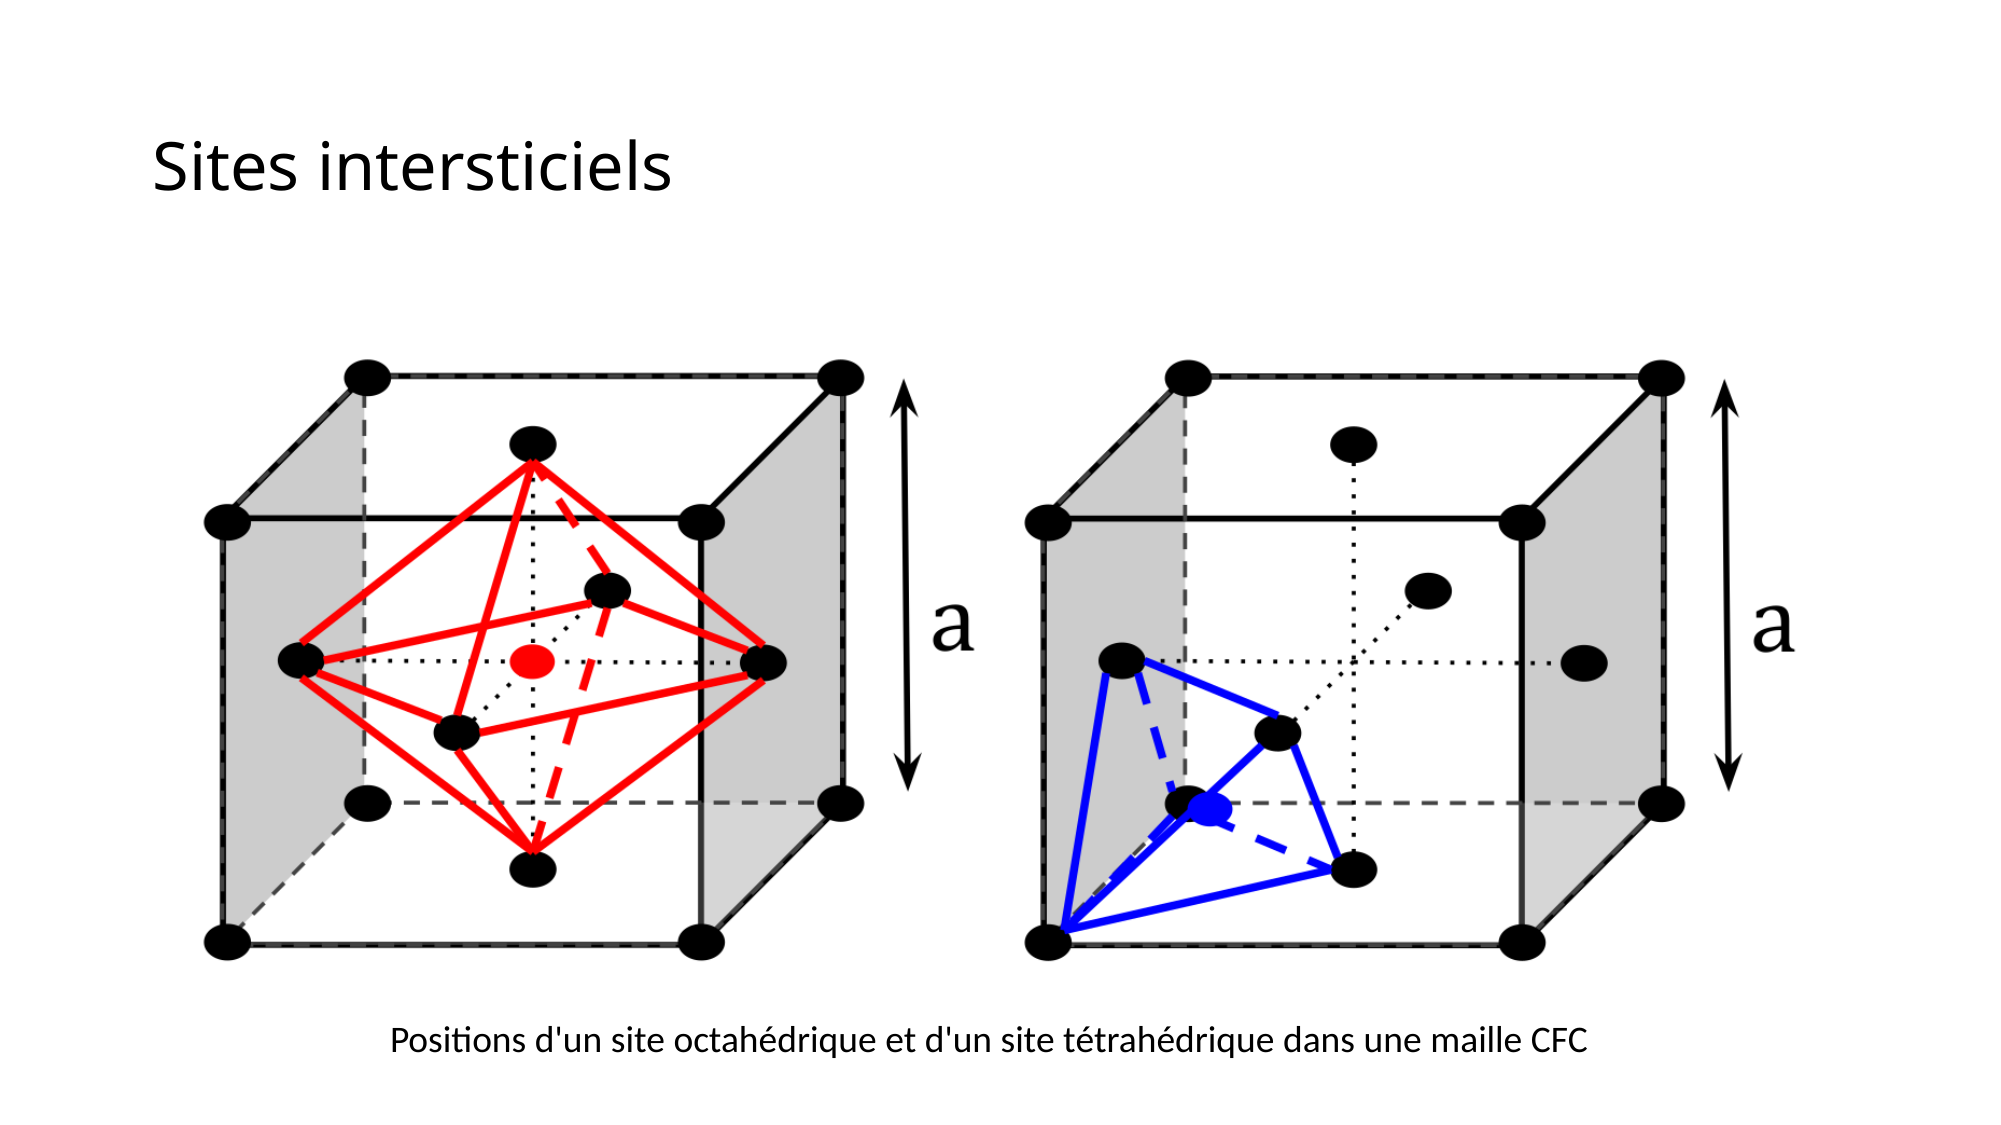

# Sites intersticiels
Positions d'un site octahédrique et d'un site tétrahédrique dans une maille CFC